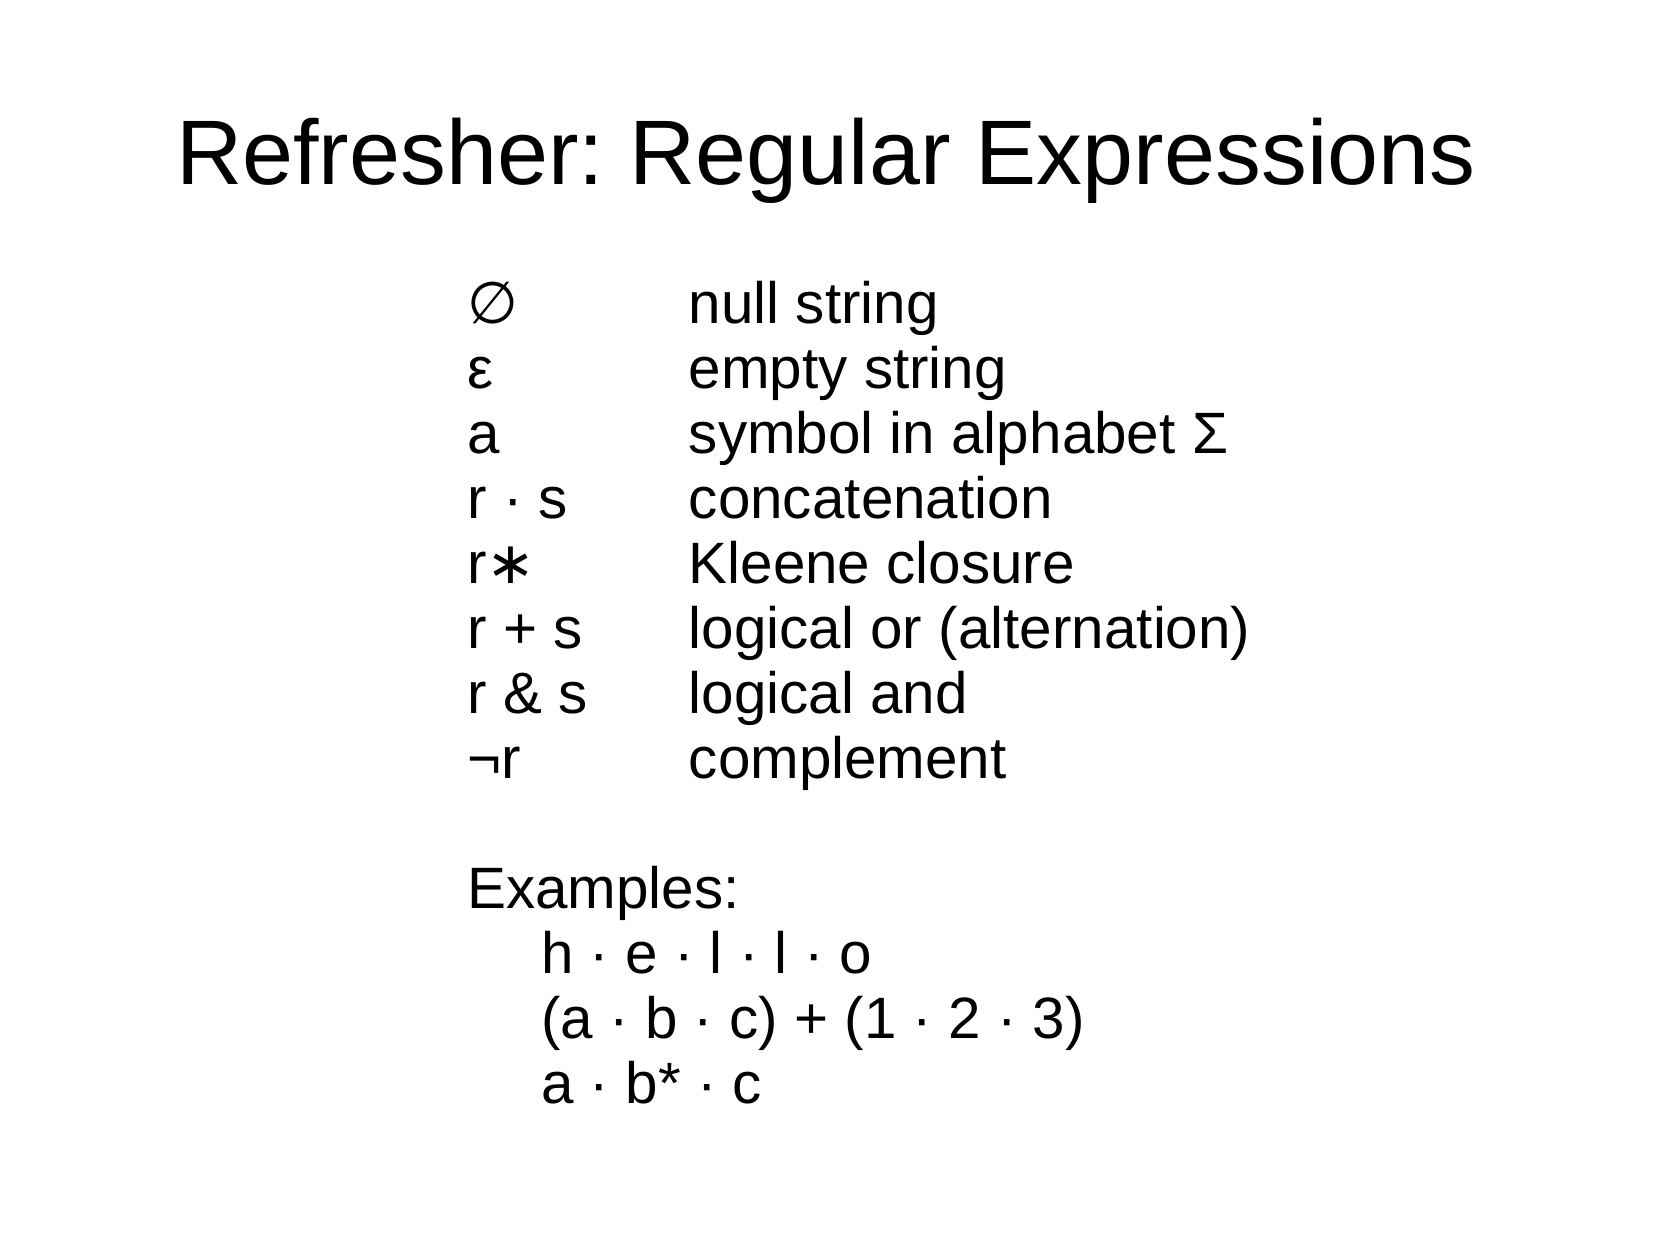

# Refresher: Regular Expressions
∅			null string
ε 			empty string
a			symbol in alphabet Σ
r · s		concatenation
r∗			Kleene closure
r + s 		logical or (alternation)
r & s 		logical and
¬r 			complement
Examples:
	h · e · l · l · o
	(a · b · c) + (1 · 2 · 3)
	a · b* · c